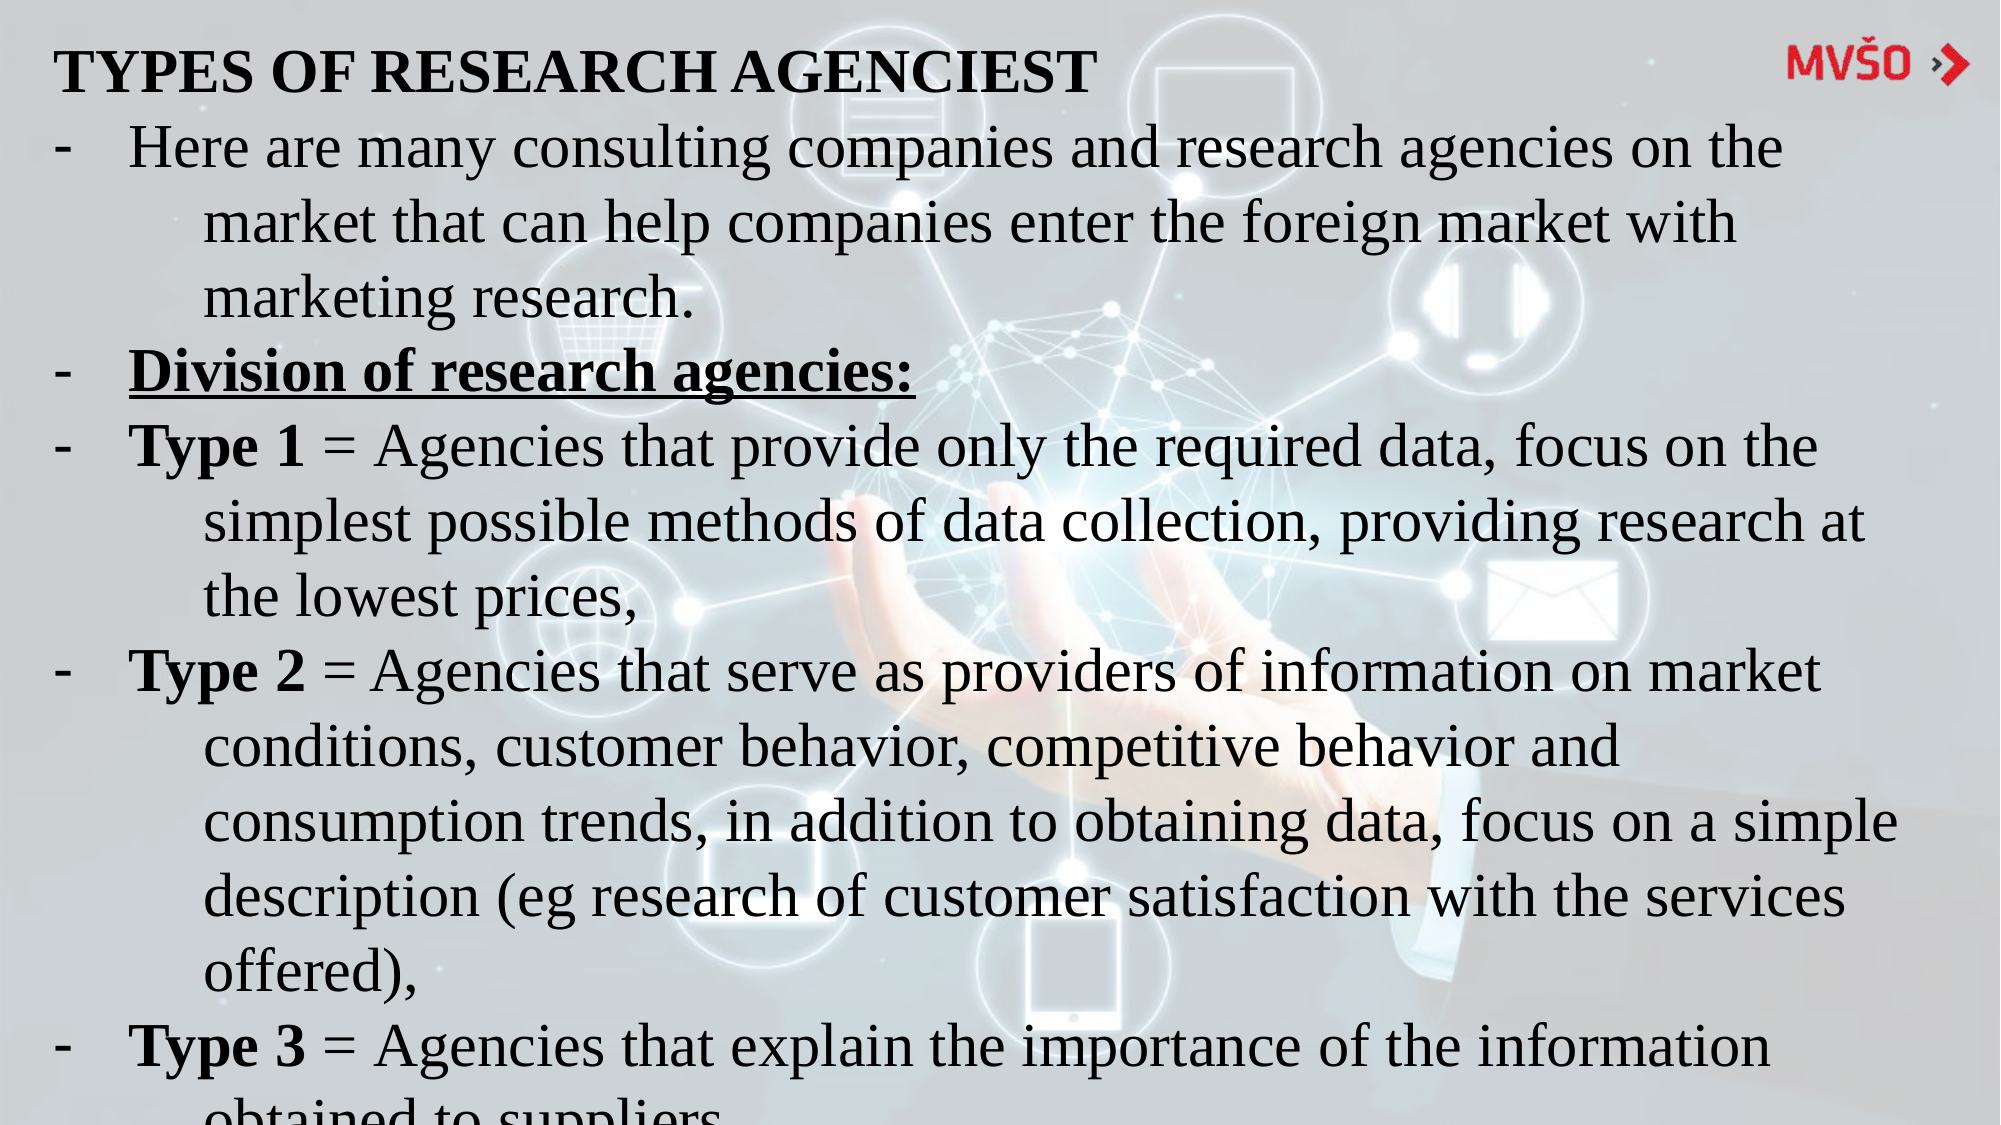

TYPES OF RESEARCH AGENCIEST
Here are many consulting companies and research agencies on the market that can help companies enter the foreign market with marketing research.
Division of research agencies:
Type 1 = Agencies that provide only the required data, focus on the simplest possible methods of data collection, providing research at the lowest prices,
Type 2 = Agencies that serve as providers of information on market conditions, customer behavior, competitive behavior and consumption trends, in addition to obtaining data, focus on a simple description (eg research of customer satisfaction with the services offered),
Type 3 = Agencies that explain the importance of the information obtained to suppliers,